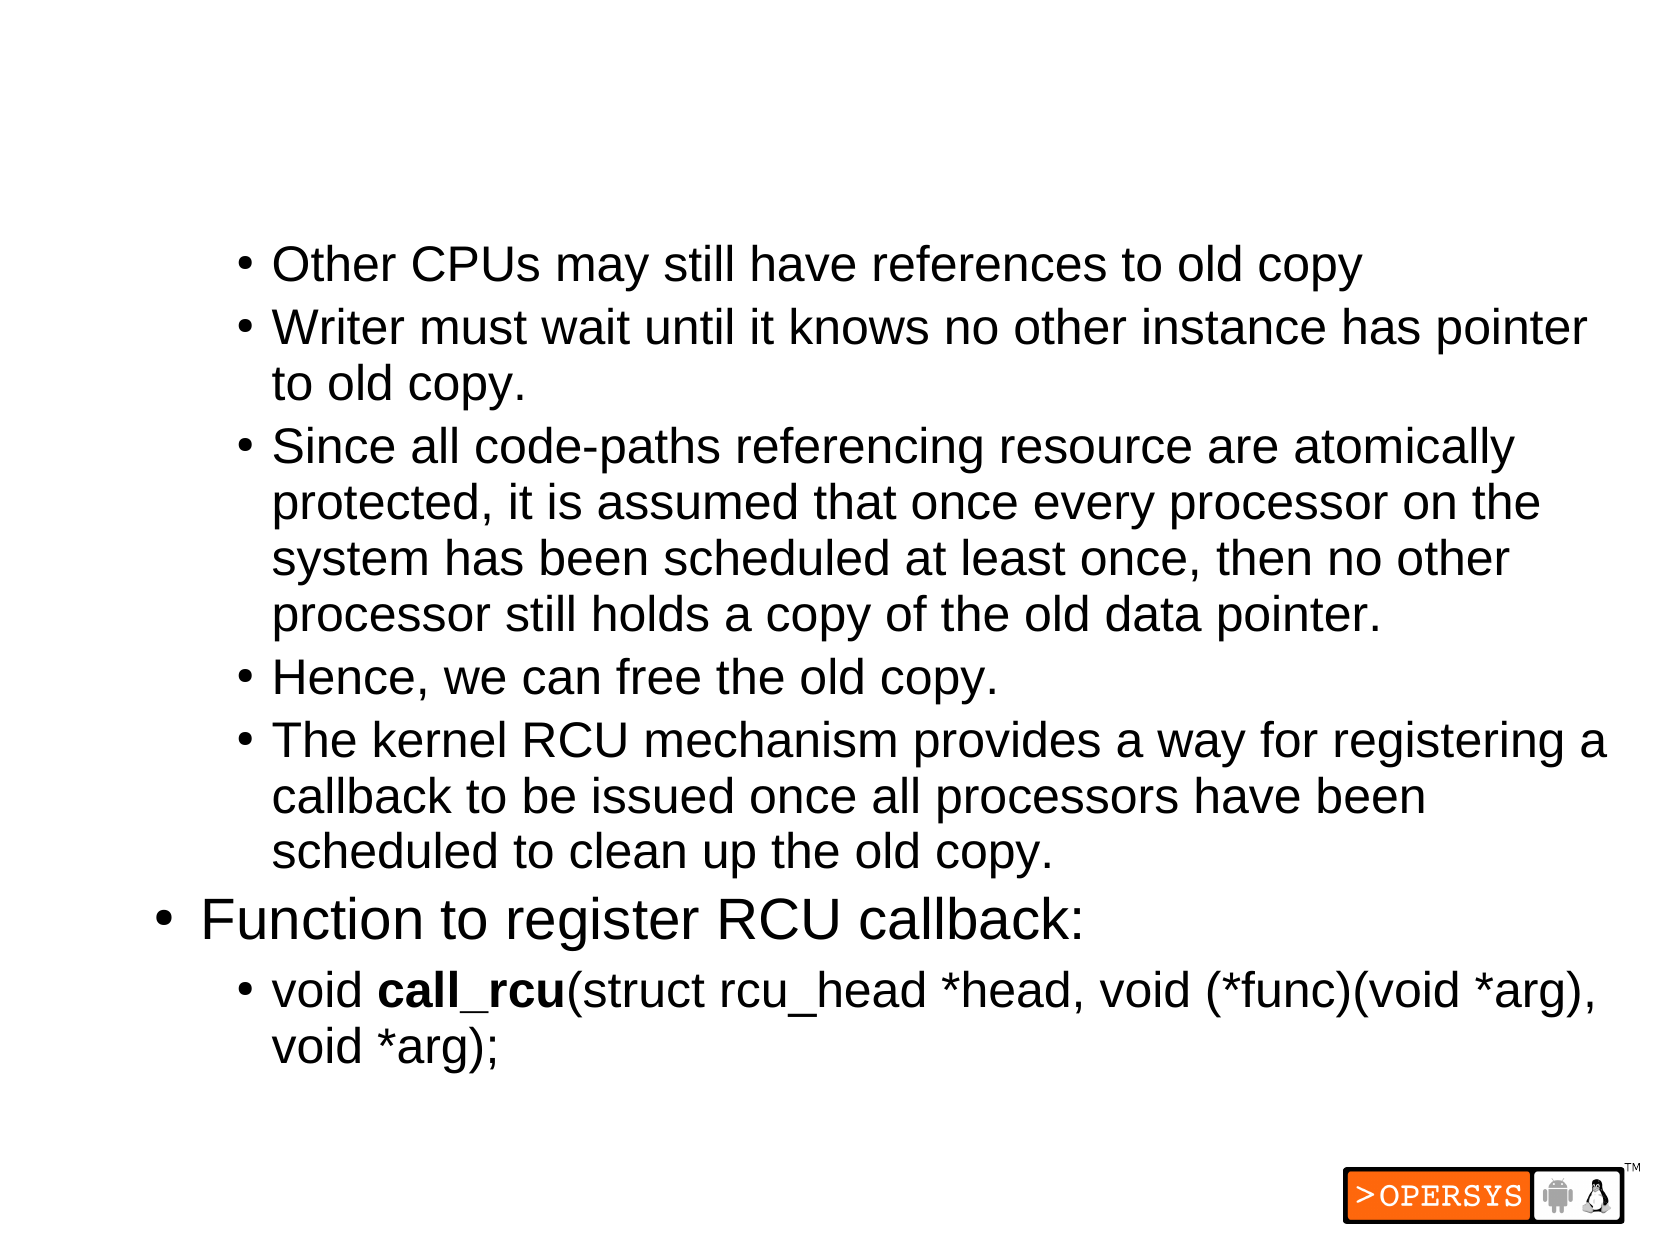

# Other CPUs may still have references to old copy
Writer must wait until it knows no other instance has pointer to old copy.
Since all code-paths referencing resource are atomically protected, it is assumed that once every processor on the system has been scheduled at least once, then no other processor still holds a copy of the old data pointer.
Hence, we can free the old copy.
The kernel RCU mechanism provides a way for registering a callback to be issued once all processors have been scheduled to clean up the old copy.
Function to register RCU callback:
void call_rcu(struct rcu_head *head, void (*func)(void *arg), void *arg);